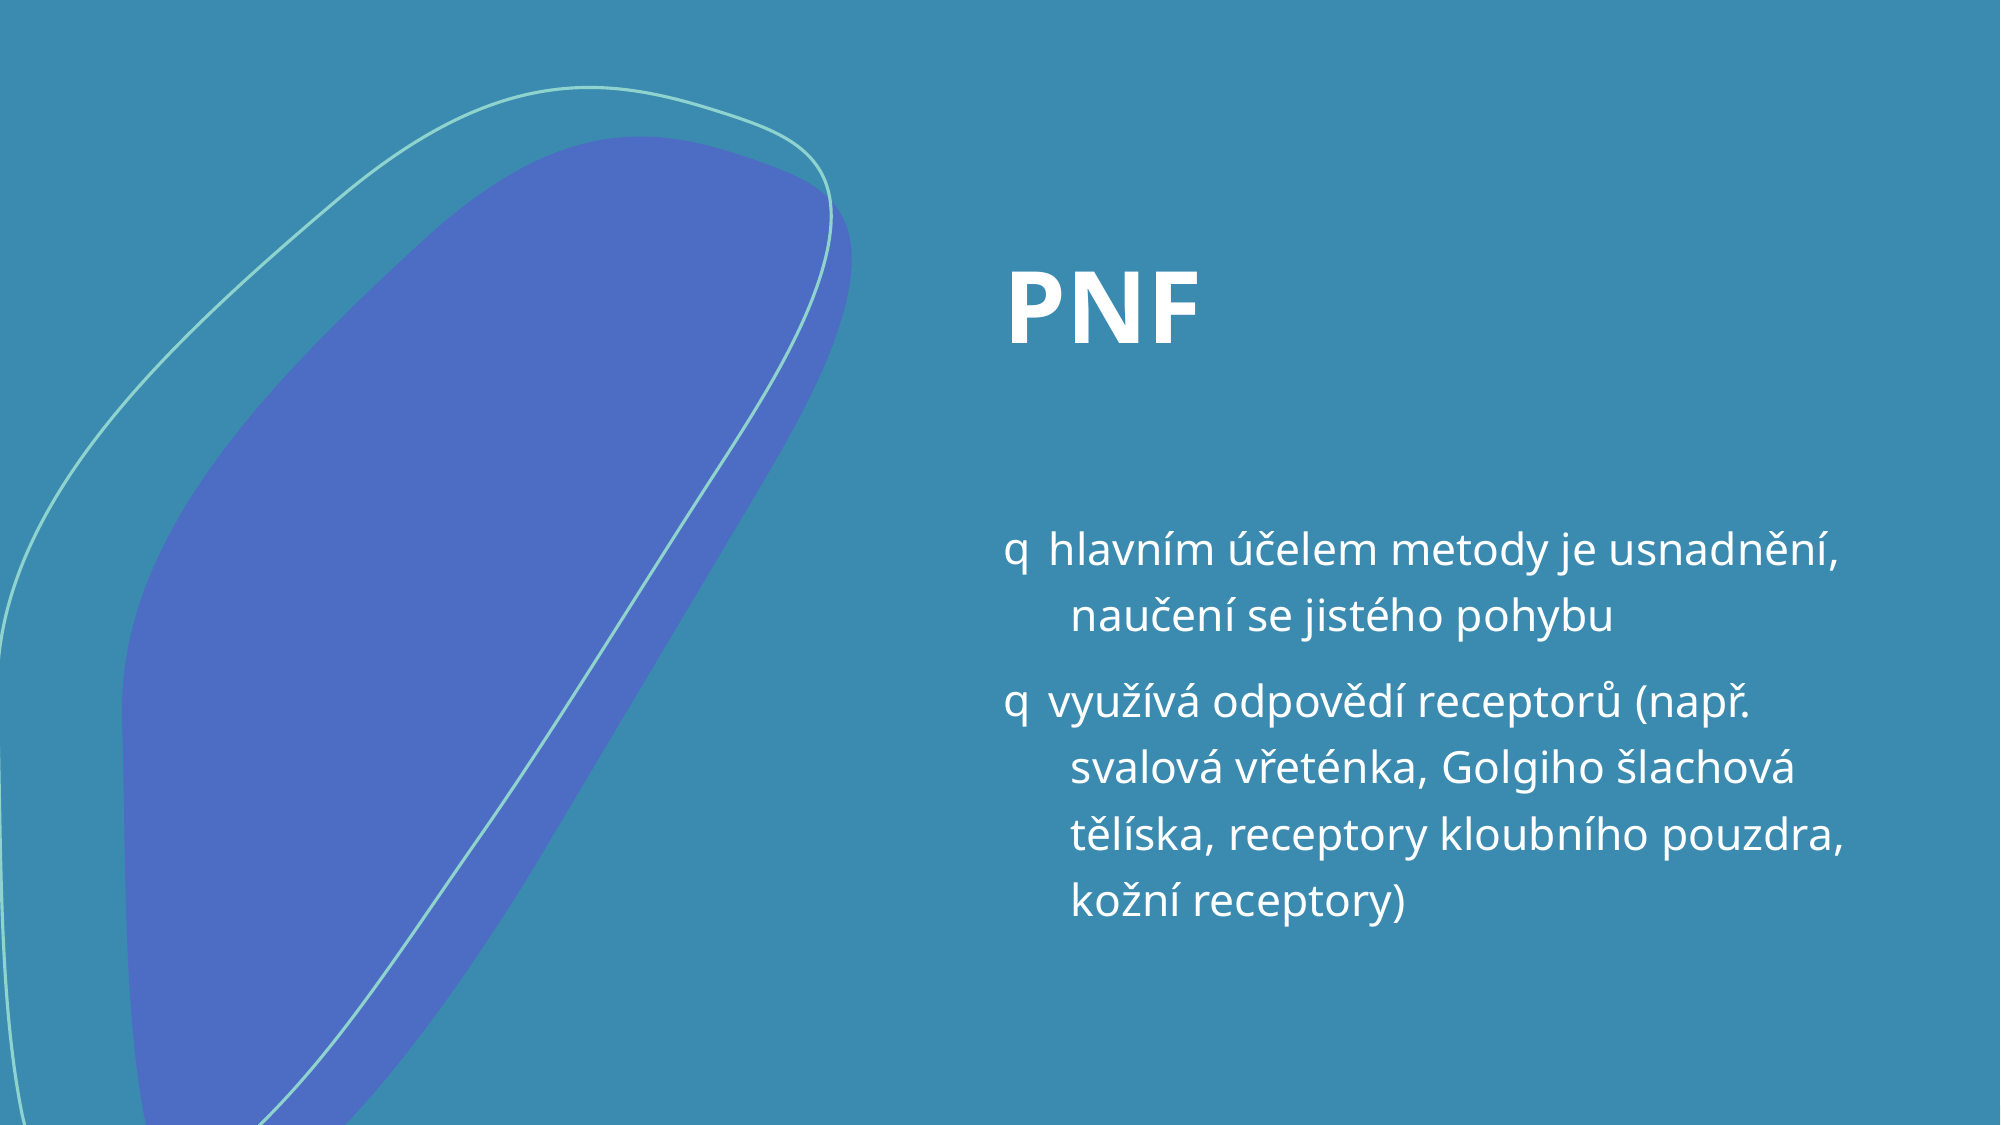

PNF
# hlavním účelem metody je usnadnění, naučení se jistého pohybu
 využívá odpovědí receptorů (např. svalová vřeténka, Golgiho šlachová tělíska, receptory kloubního pouzdra, kožní receptory)